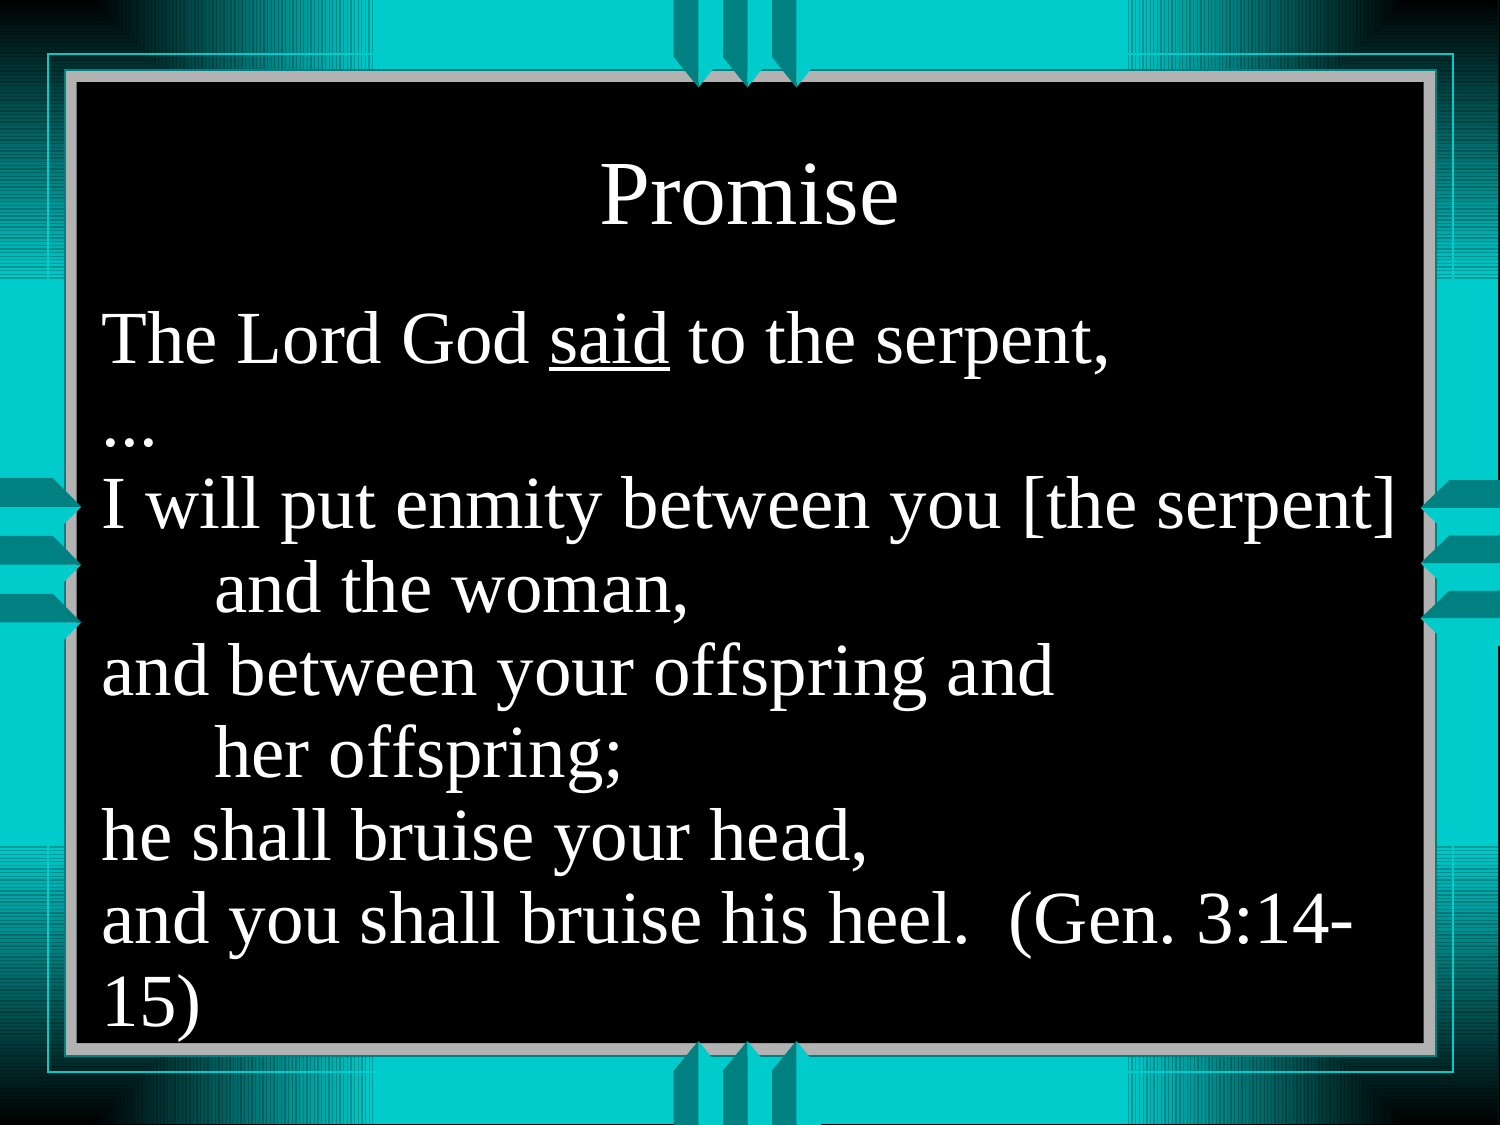

# Promise
The Lord God said to the serpent,
...
I will put enmity between you [the serpent]
 and the woman,
and between your offspring and
 her offspring;
he shall bruise your head,
and you shall bruise his heel. (Gen. 3:14-15)